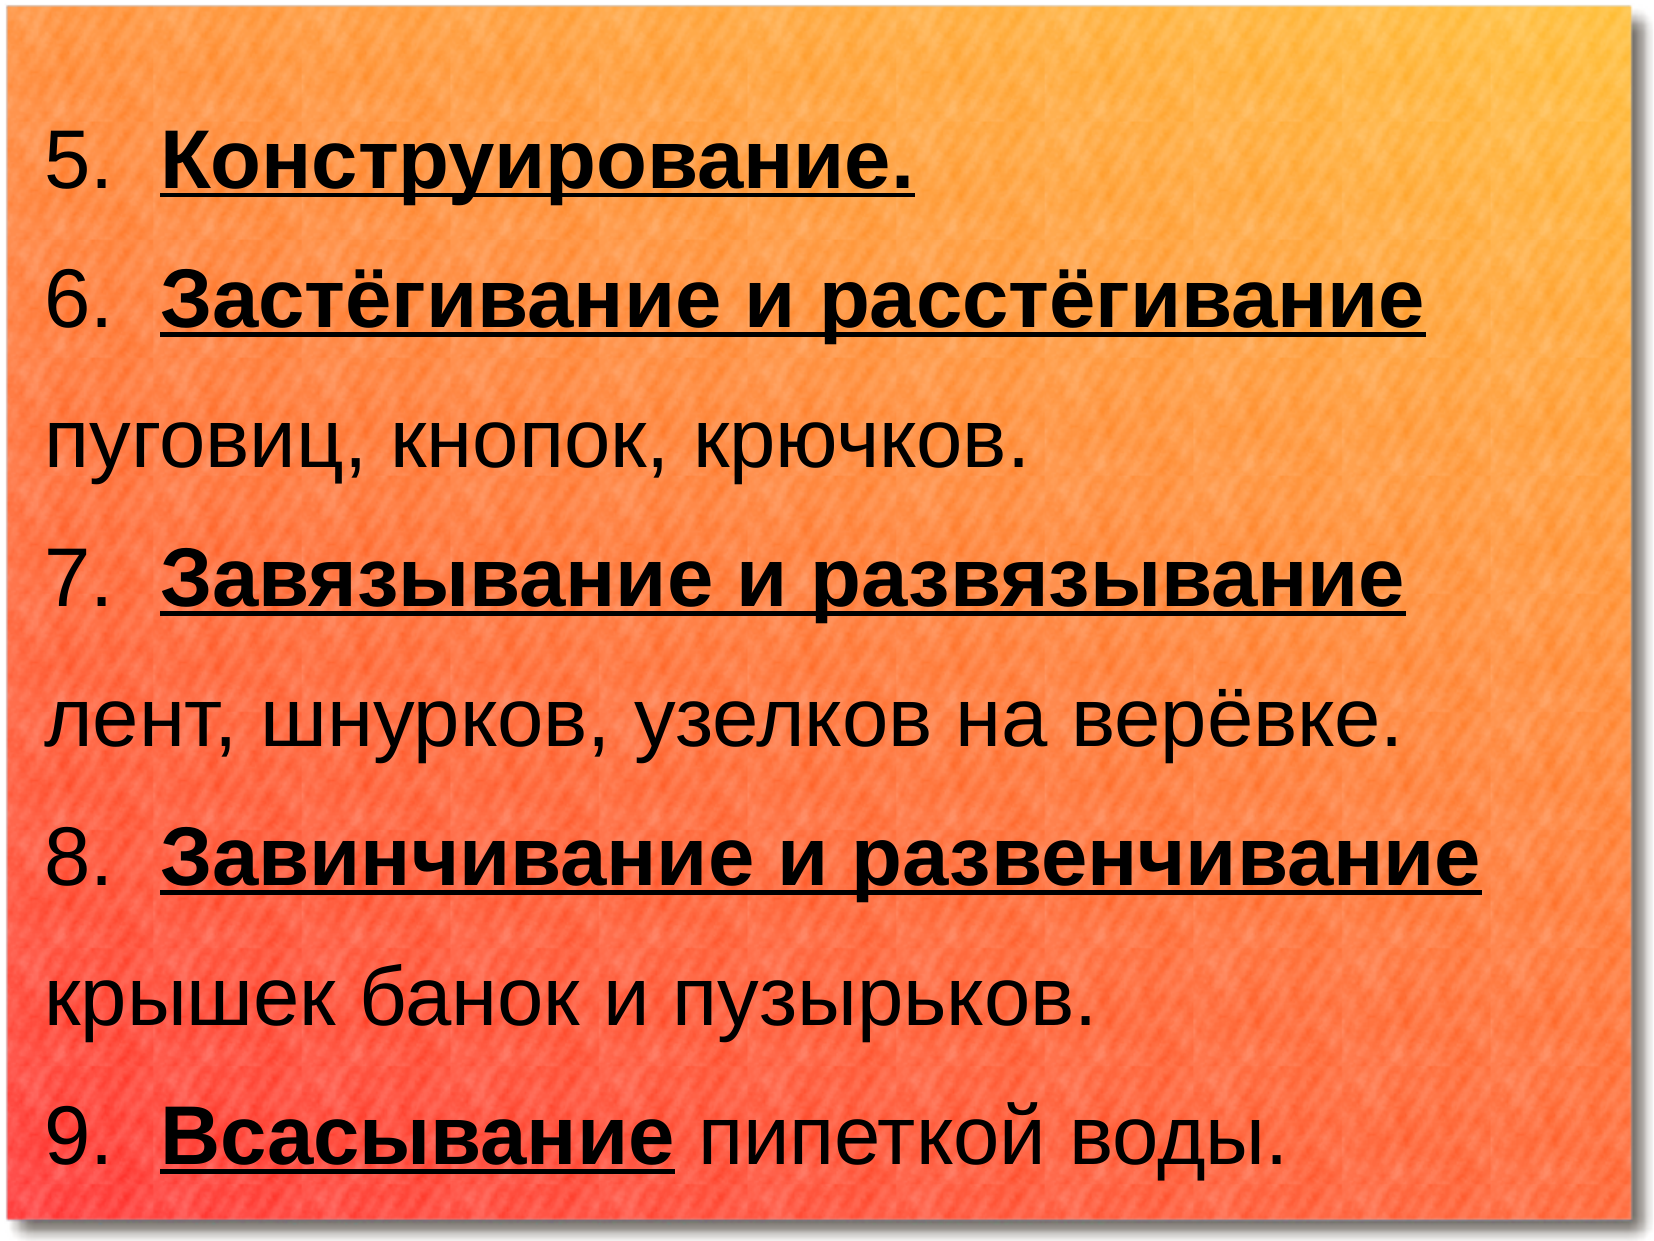

5. Конструирование.
6. Застёгивание и расстёгивание пуговиц, кнопок, крючков.
7. Завязывание и развязывание лент, шнурков, узелков на верёвке.
8. Завинчивание и развенчивание крышек банок и пузырьков.
9. Всасывание пипеткой воды.